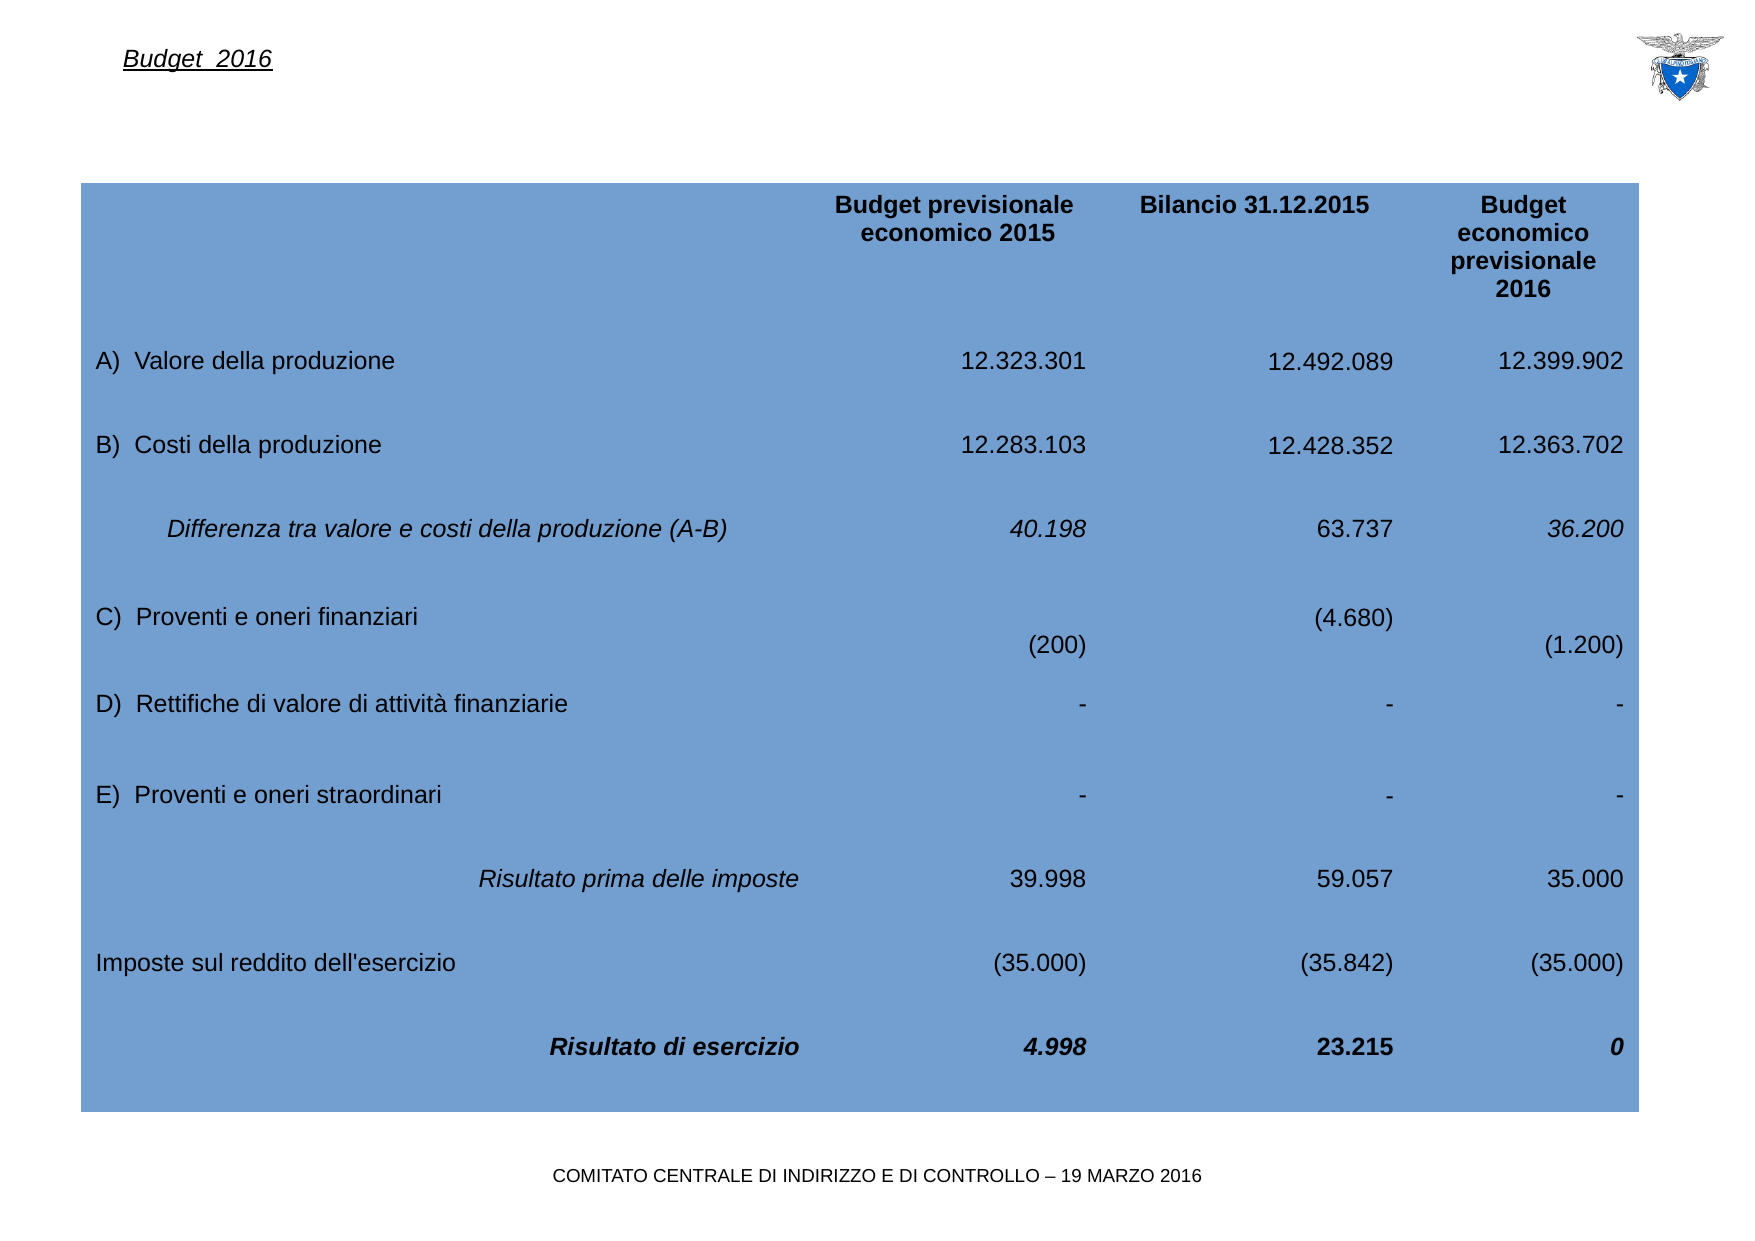

Budget 2016
| | Budget previsionale economico 2015 | Bilancio 31.12.2015 | Budget economico previsionale 2016 |
| --- | --- | --- | --- |
| A) Valore della produzione | 12.323.301 | 12.492.089 | 12.399.902 |
| B) Costi della produzione | 12.283.103 | 12.428.352 | 12.363.702 |
| Differenza tra valore e costi della produzione (A-B) | 40.198 | 63.737 | 36.200 |
| C) Proventi e oneri finanziari | (200) | (4.680) | (1.200) |
| D) Rettifiche di valore di attività finanziarie | - | - | - |
| E) Proventi e oneri straordinari | - | - | - |
| Risultato prima delle imposte | 39.998 | 59.057 | 35.000 |
| Imposte sul reddito dell'esercizio | (35.000) | (35.842) | (35.000) |
| Risultato di esercizio | 4.998 | 23.215 | 0 |
COMITATO CENTRALE DI INDIRIZZO E DI CONTROLLO – 19 MARZO 2016